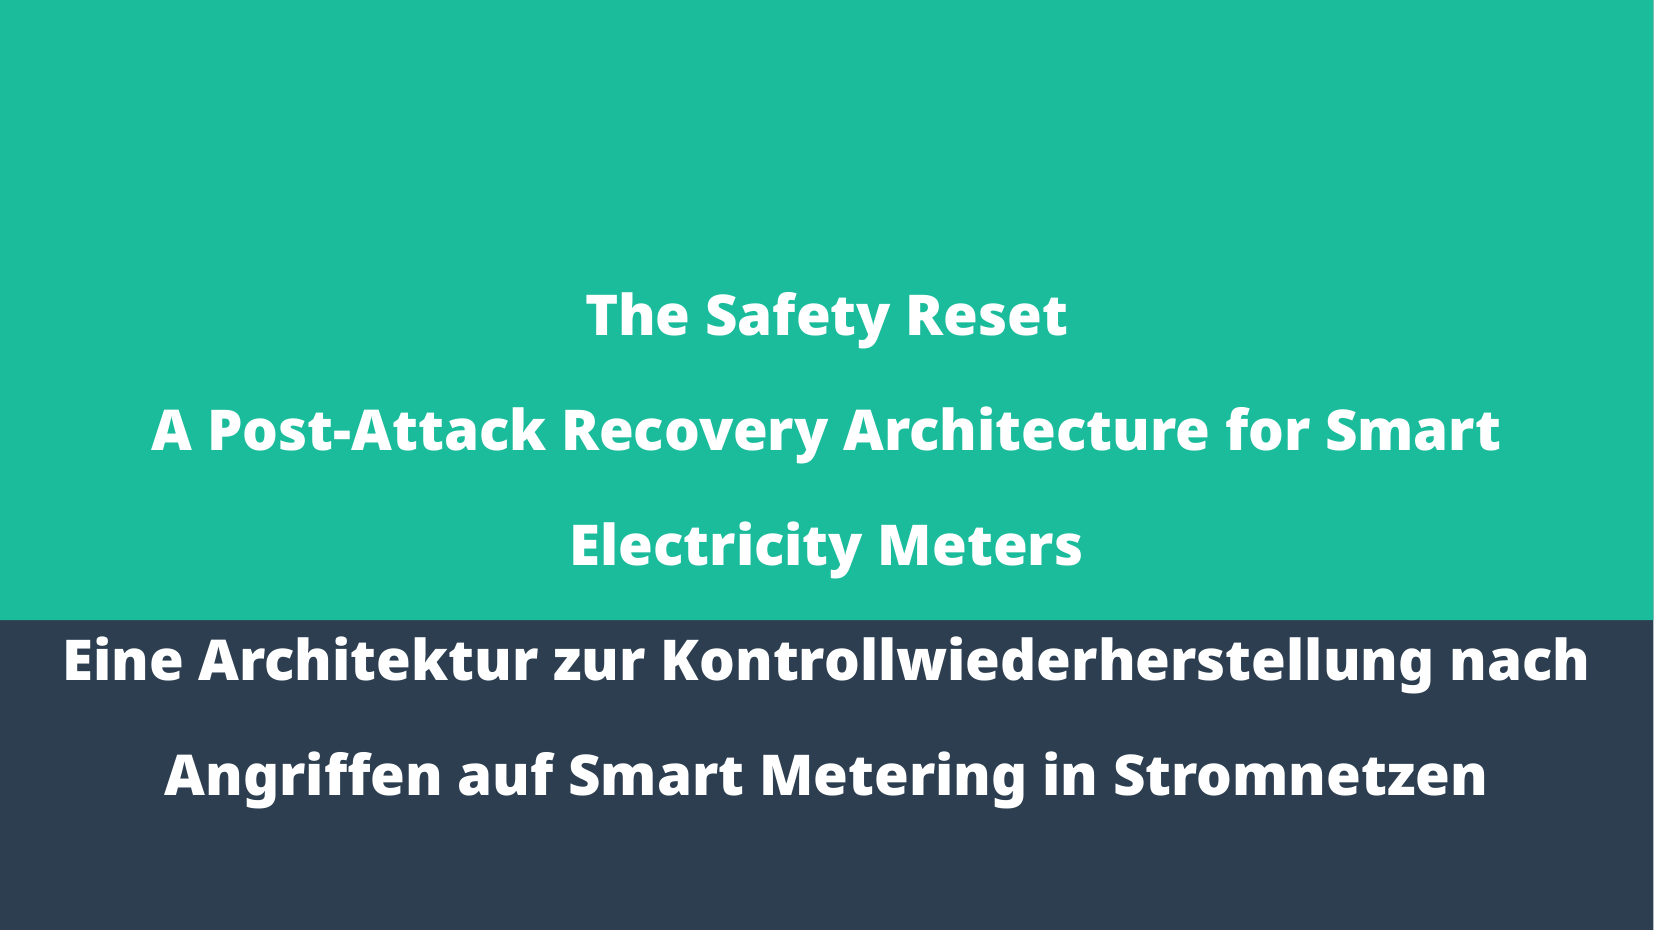

# The Safety Reset A Post-Attack Recovery Architecture for Smart Electricity Meters Eine Architektur zur Kontrollwiederherstellung nach Angriffen auf Smart Metering in Stromnetzen